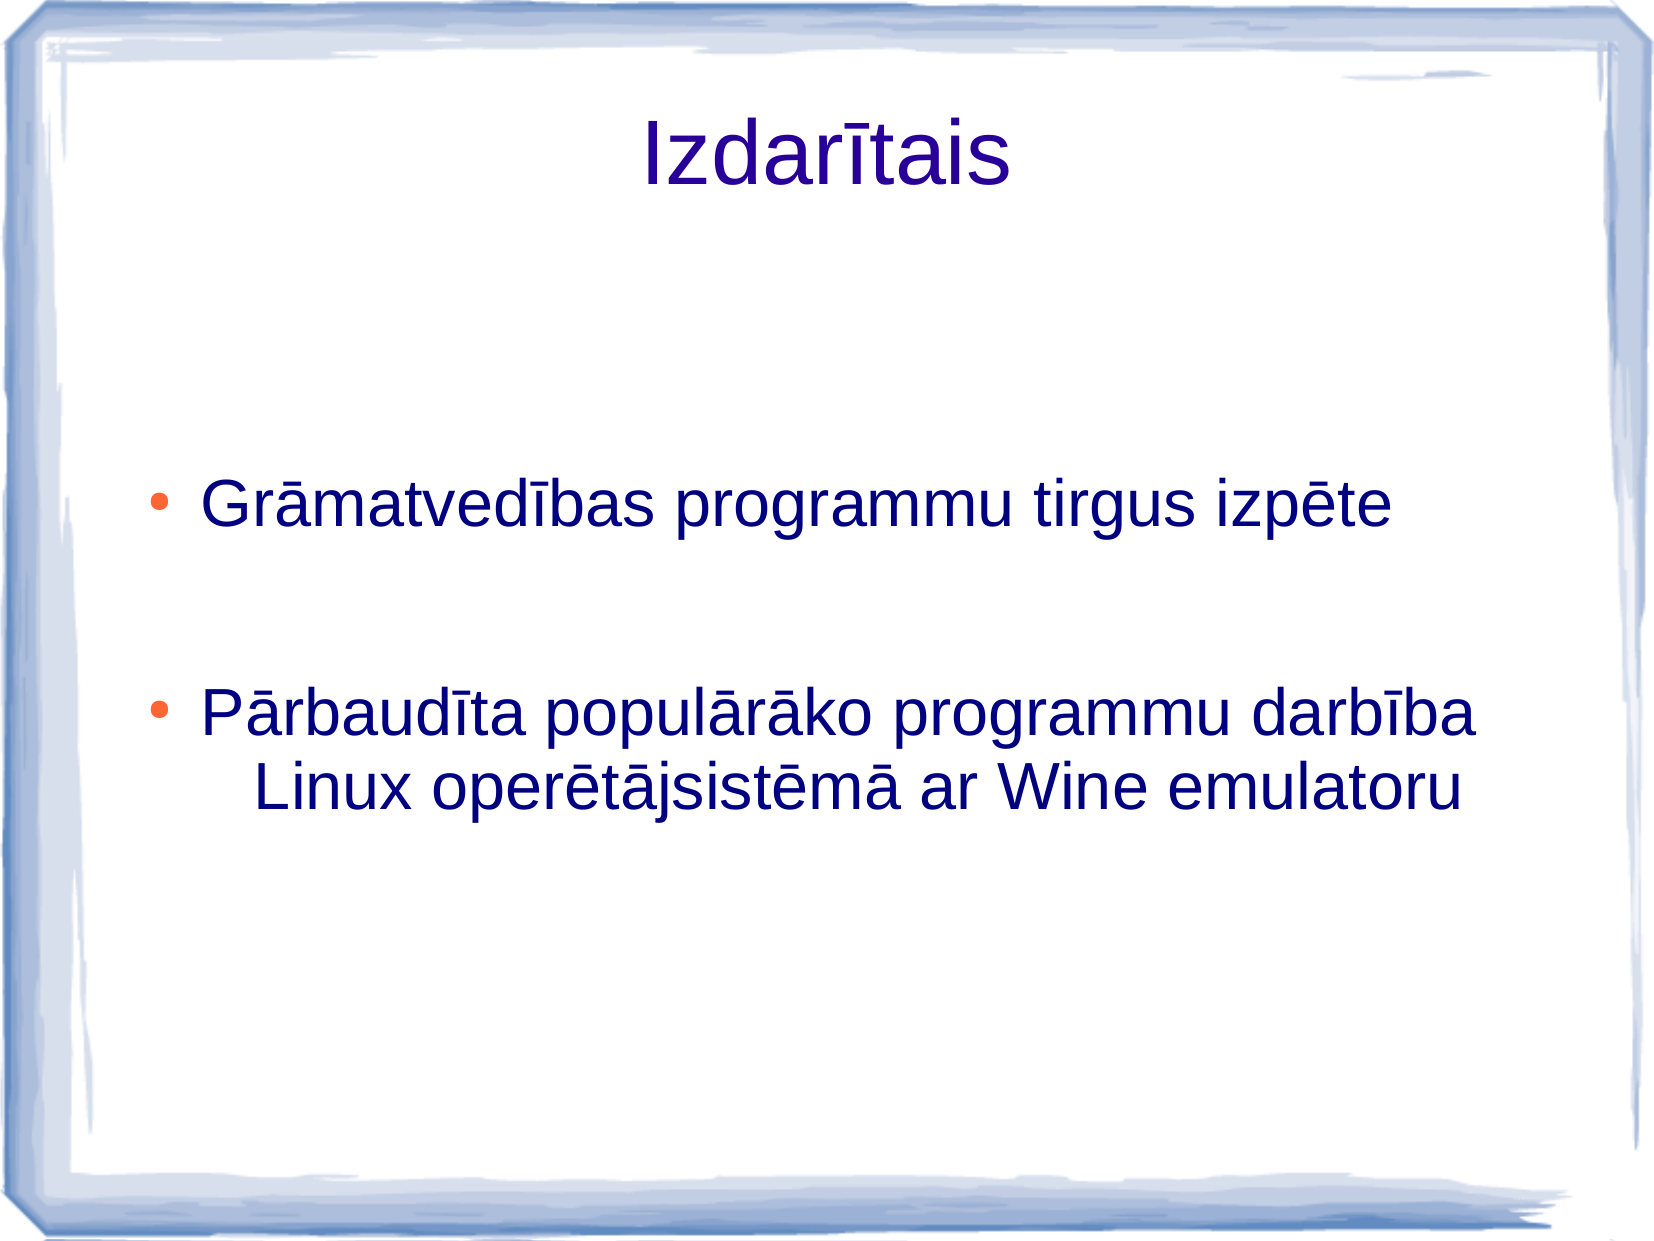

# Izdarītais
Grāmatvedības programmu tirgus izpēte
Pārbaudīta populārāko programmu darbība Linux operētājsistēmā ar Wine emulatoru